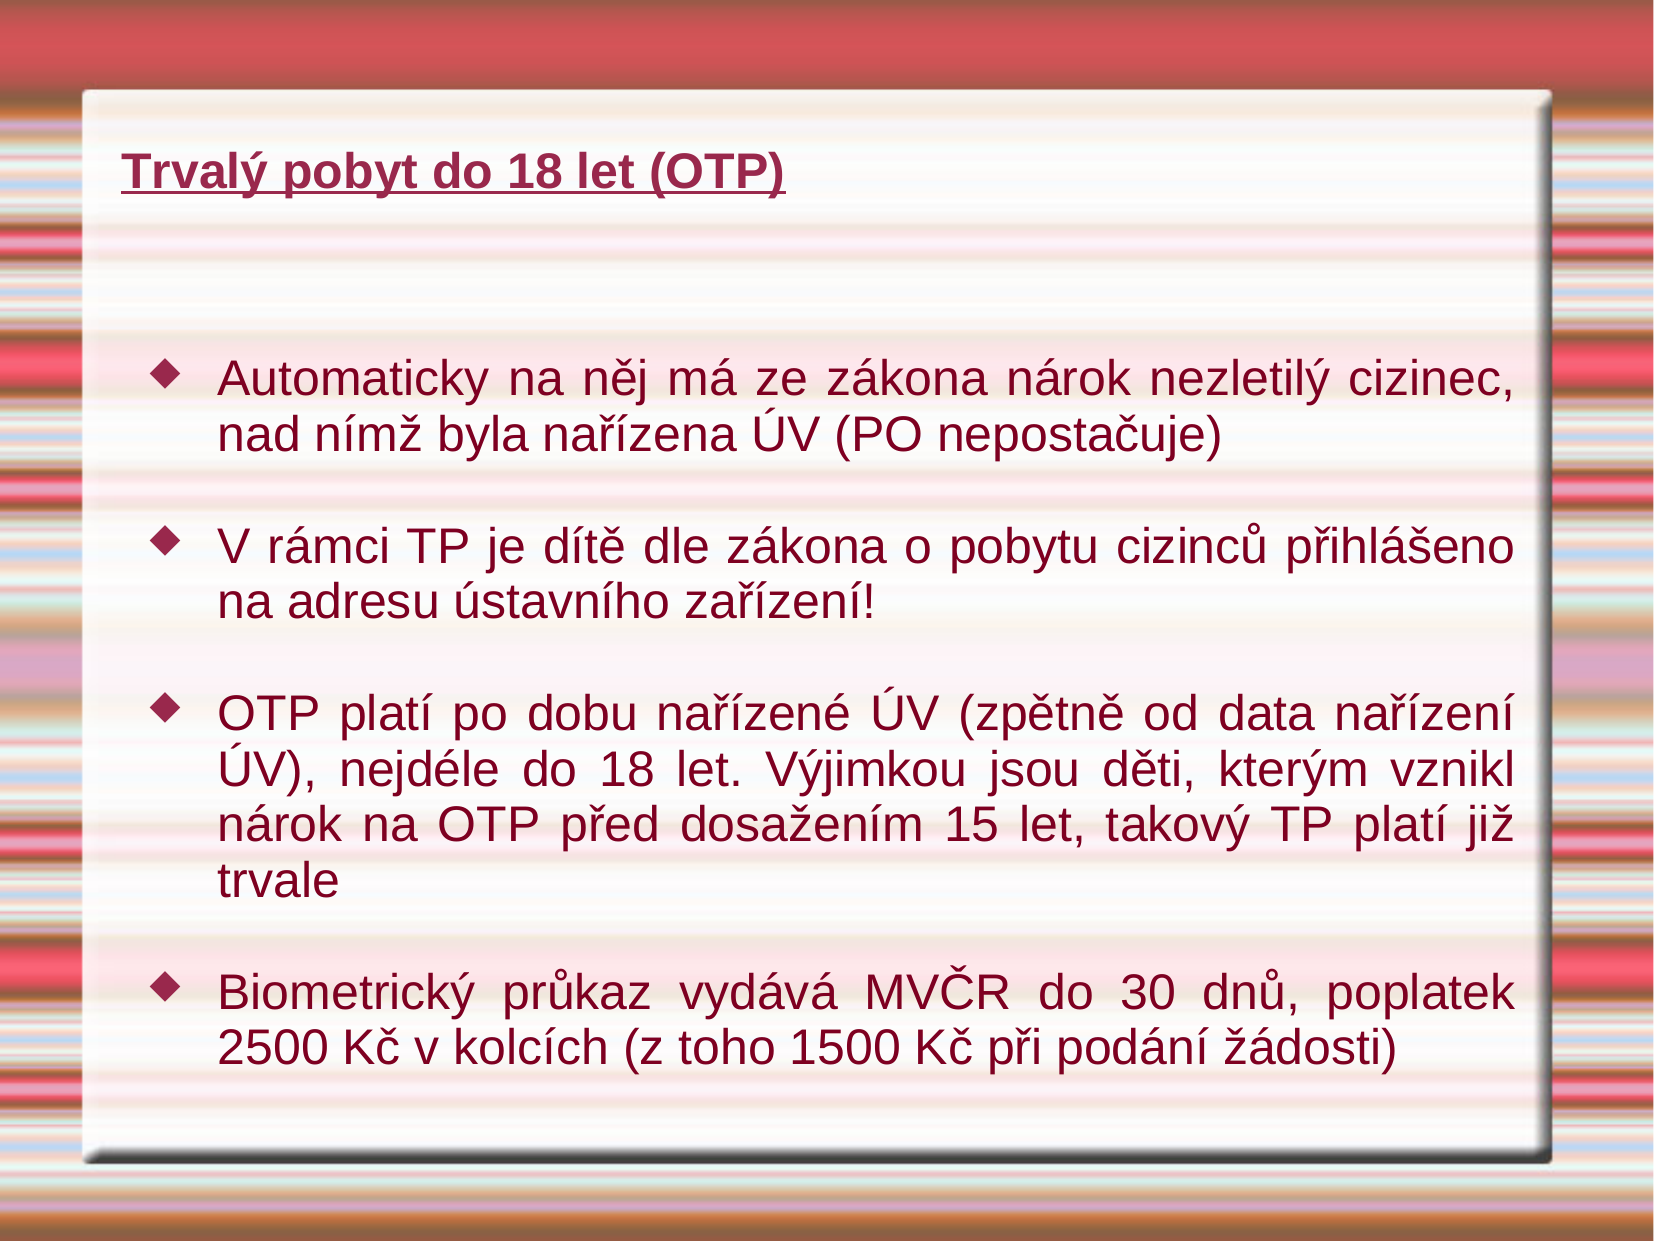

# Trvalý pobyt do 18 let (OTP)
Automaticky na něj má ze zákona nárok nezletilý cizinec, nad nímž byla nařízena ÚV (PO nepostačuje)
V rámci TP je dítě dle zákona o pobytu cizinců přihlášeno na adresu ústavního zařízení!
OTP platí po dobu nařízené ÚV (zpětně od data nařízení ÚV), nejdéle do 18 let. Výjimkou jsou děti, kterým vznikl nárok na OTP před dosažením 15 let, takový TP platí již trvale
Biometrický průkaz vydává MVČR do 30 dnů, poplatek 2500 Kč v kolcích (z toho 1500 Kč při podání žádosti)